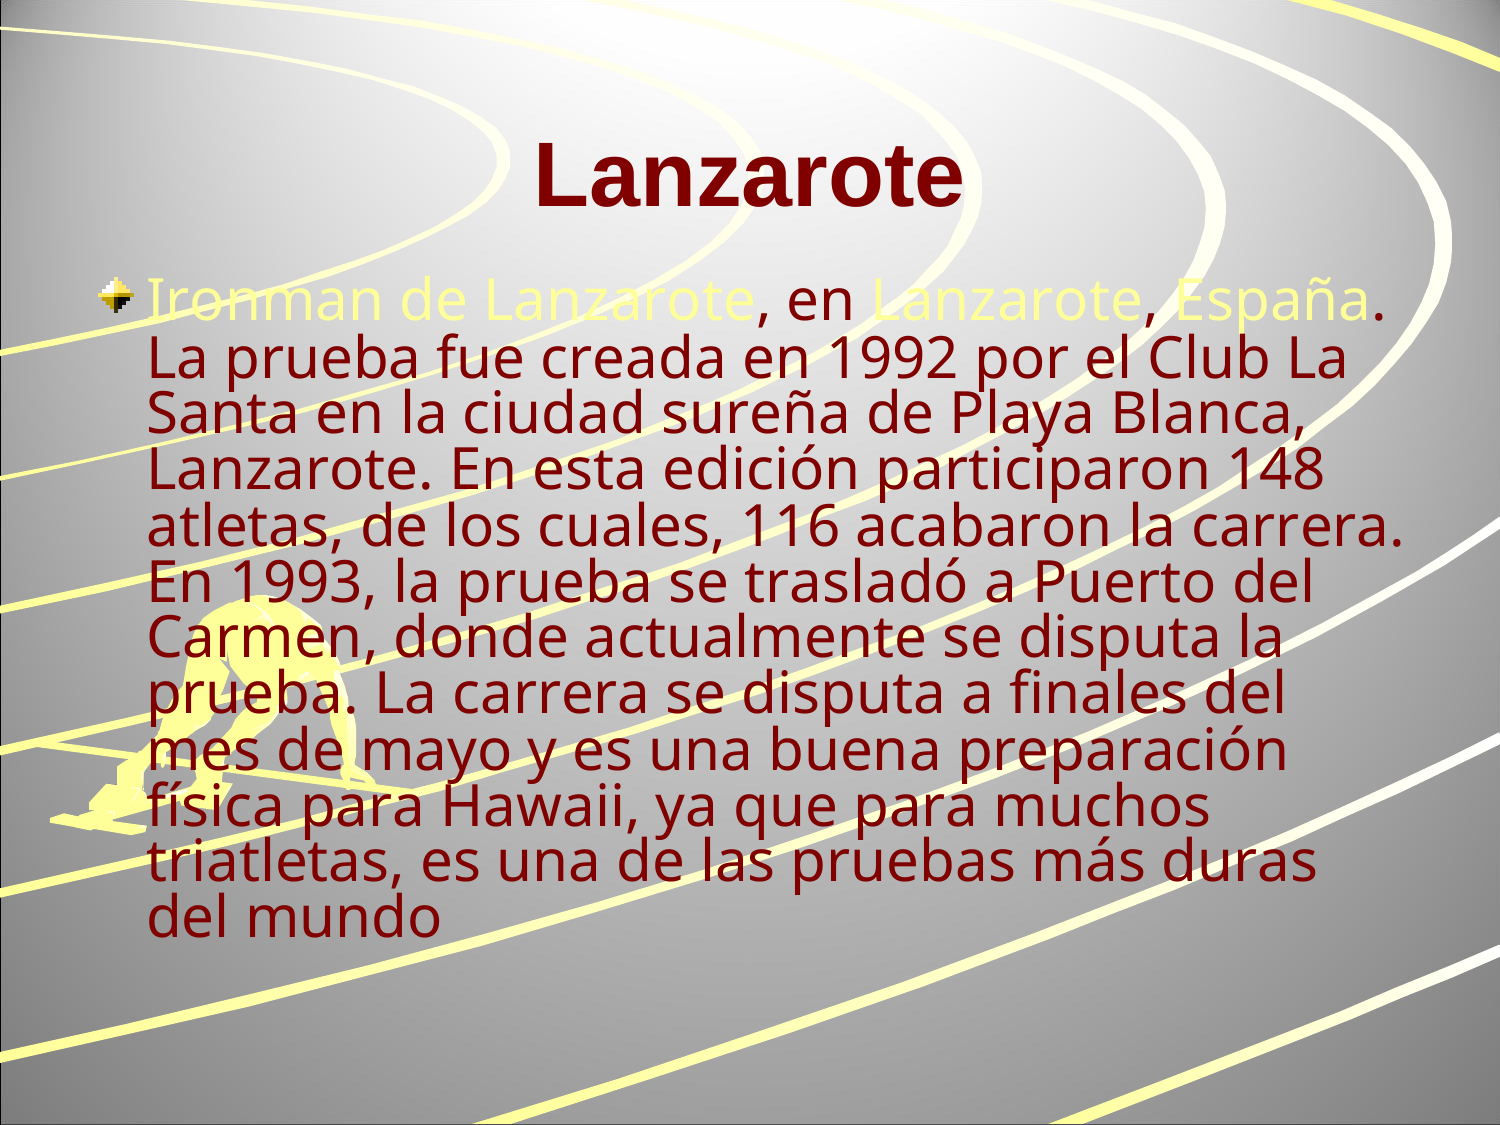

# Lanzarote
Ironman de Lanzarote, en Lanzarote, España. La prueba fue creada en 1992 por el Club La Santa en la ciudad sureña de Playa Blanca, Lanzarote. En esta edición participaron 148 atletas, de los cuales, 116 acabaron la carrera. En 1993, la prueba se trasladó a Puerto del Carmen, donde actualmente se disputa la prueba. La carrera se disputa a finales del mes de mayo y es una buena preparación física para Hawaii, ya que para muchos triatletas, es una de las pruebas más duras del mundo